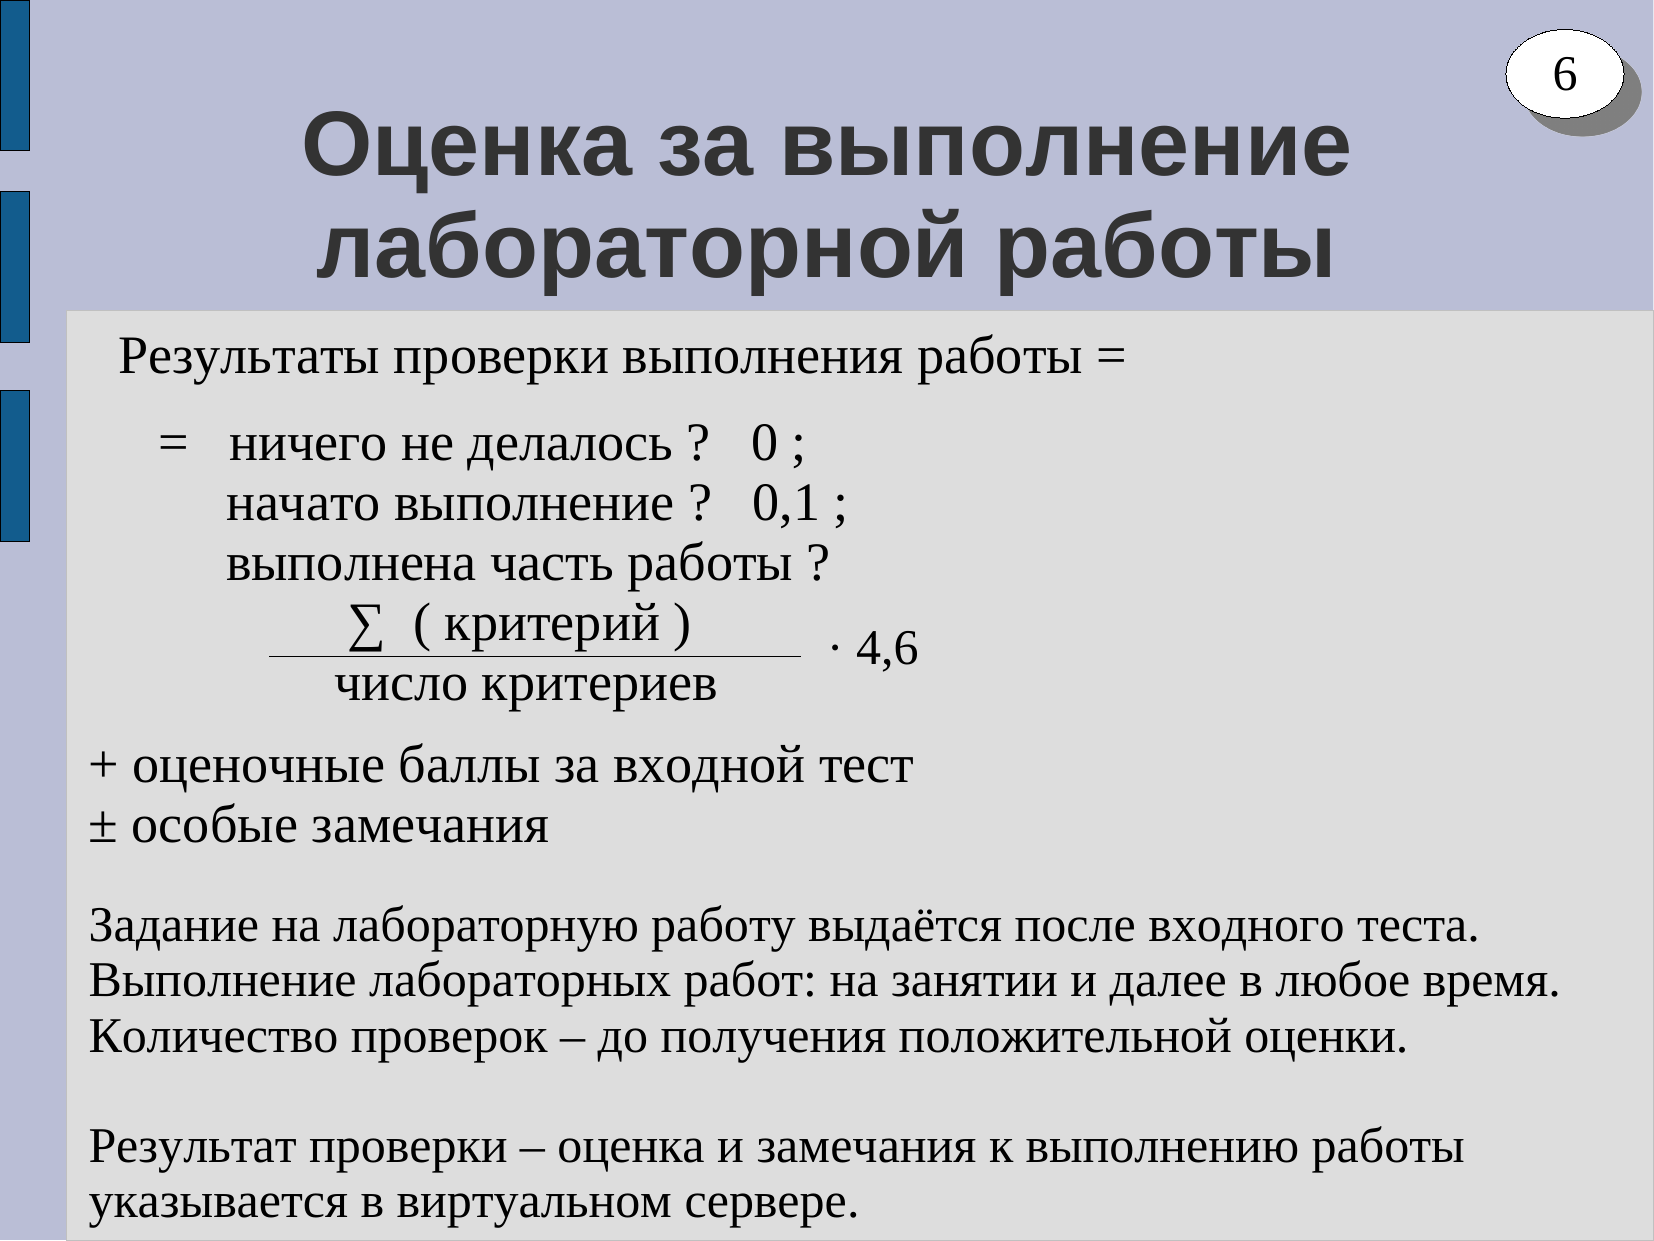

6
# Оценка за выполнение лабораторной работы
Результаты проверки выполнения работы =
 = ничего не делалось ? 0 ;
 начато выполнение ? 0,1 ;
 выполнена часть работы ?
 ∑ ( критерий )
 число критериев
· 4,6
+ оценочные баллы за входной тест
± особые замечания
Задание на лабораторную работу выдаётся после входного теста.
Выполнение лабораторных работ: на занятии и далее в любое время.
Количество проверок – до получения положительной оценки.
Результат проверки – оценка и замечания к выполнению работы
указывается в виртуальном сервере.